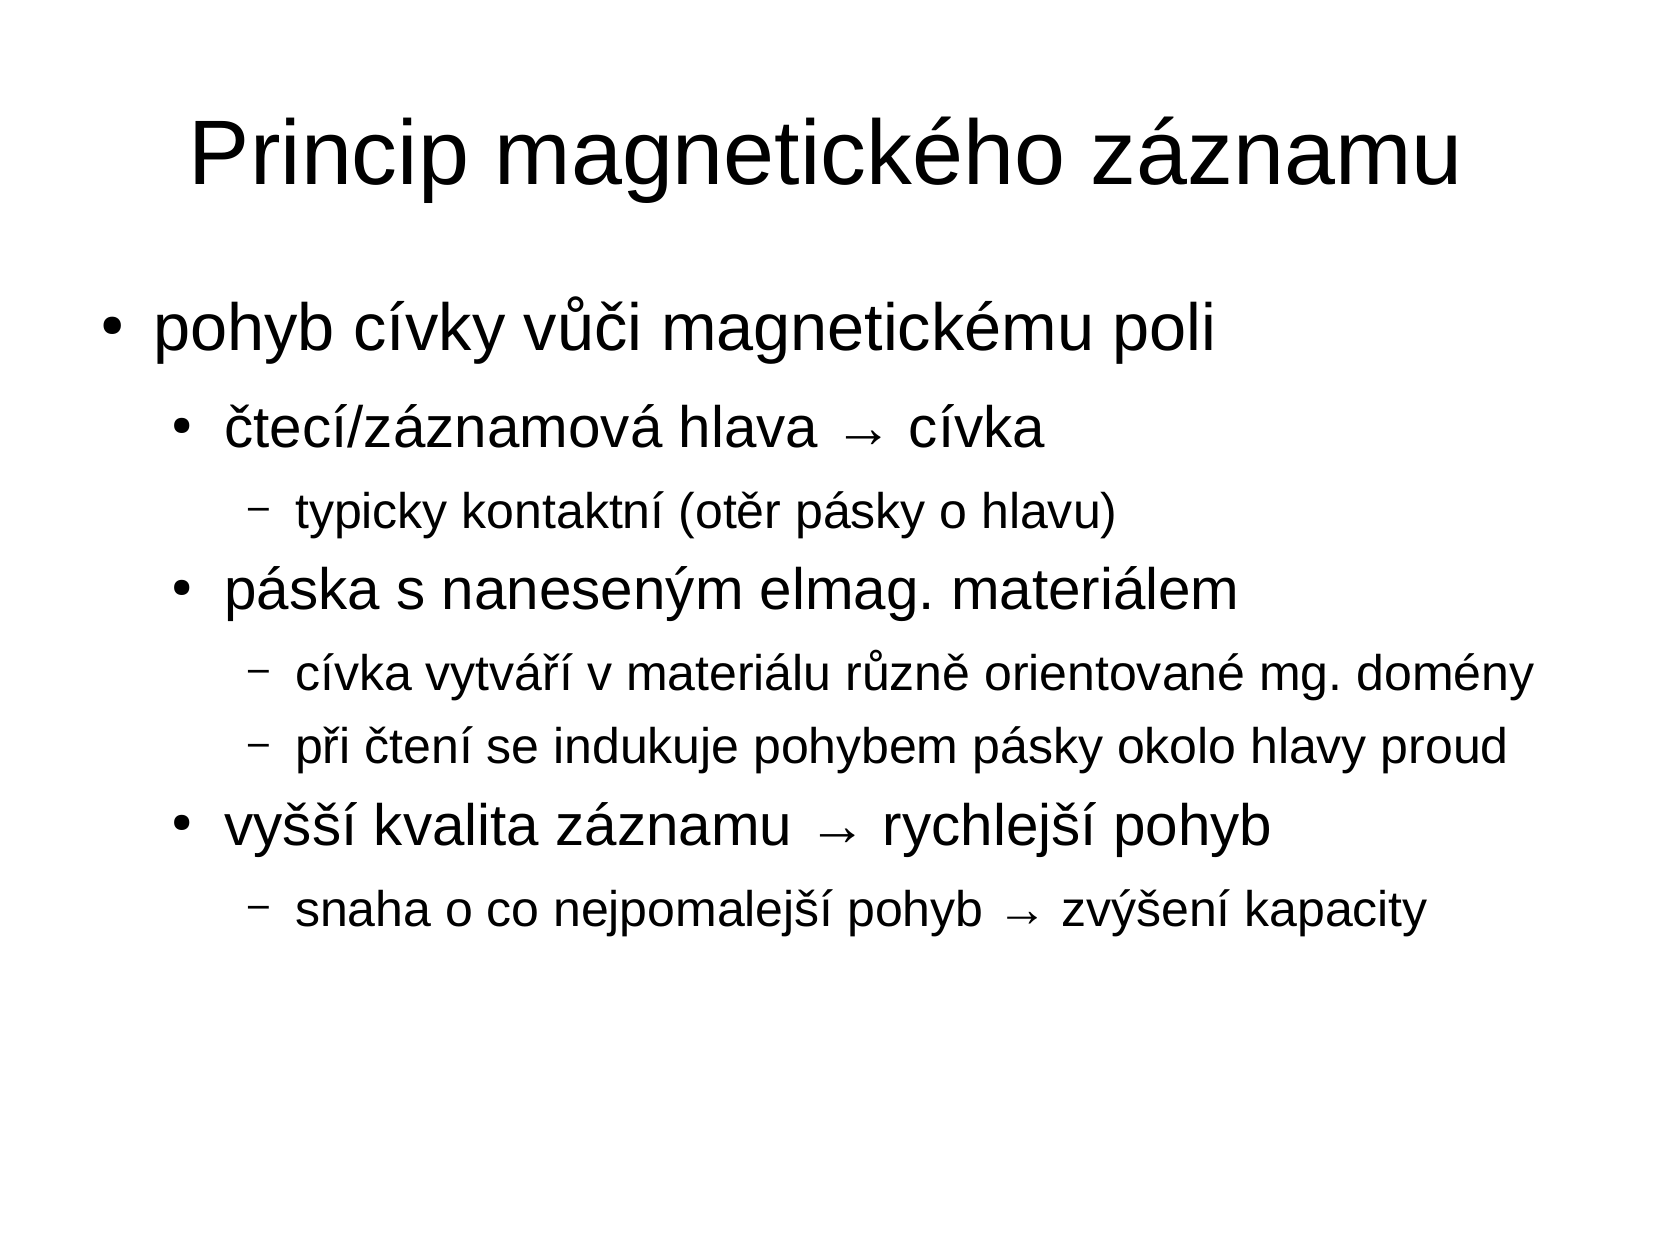

# Princip magnetického záznamu
pohyb cívky vůči magnetickému poli
čtecí/záznamová hlava → cívka
typicky kontaktní (otěr pásky o hlavu)
páska s naneseným elmag. materiálem
cívka vytváří v materiálu různě orientované mg. domény
při čtení se indukuje pohybem pásky okolo hlavy proud
vyšší kvalita záznamu → rychlejší pohyb
snaha o co nejpomalejší pohyb → zvýšení kapacity